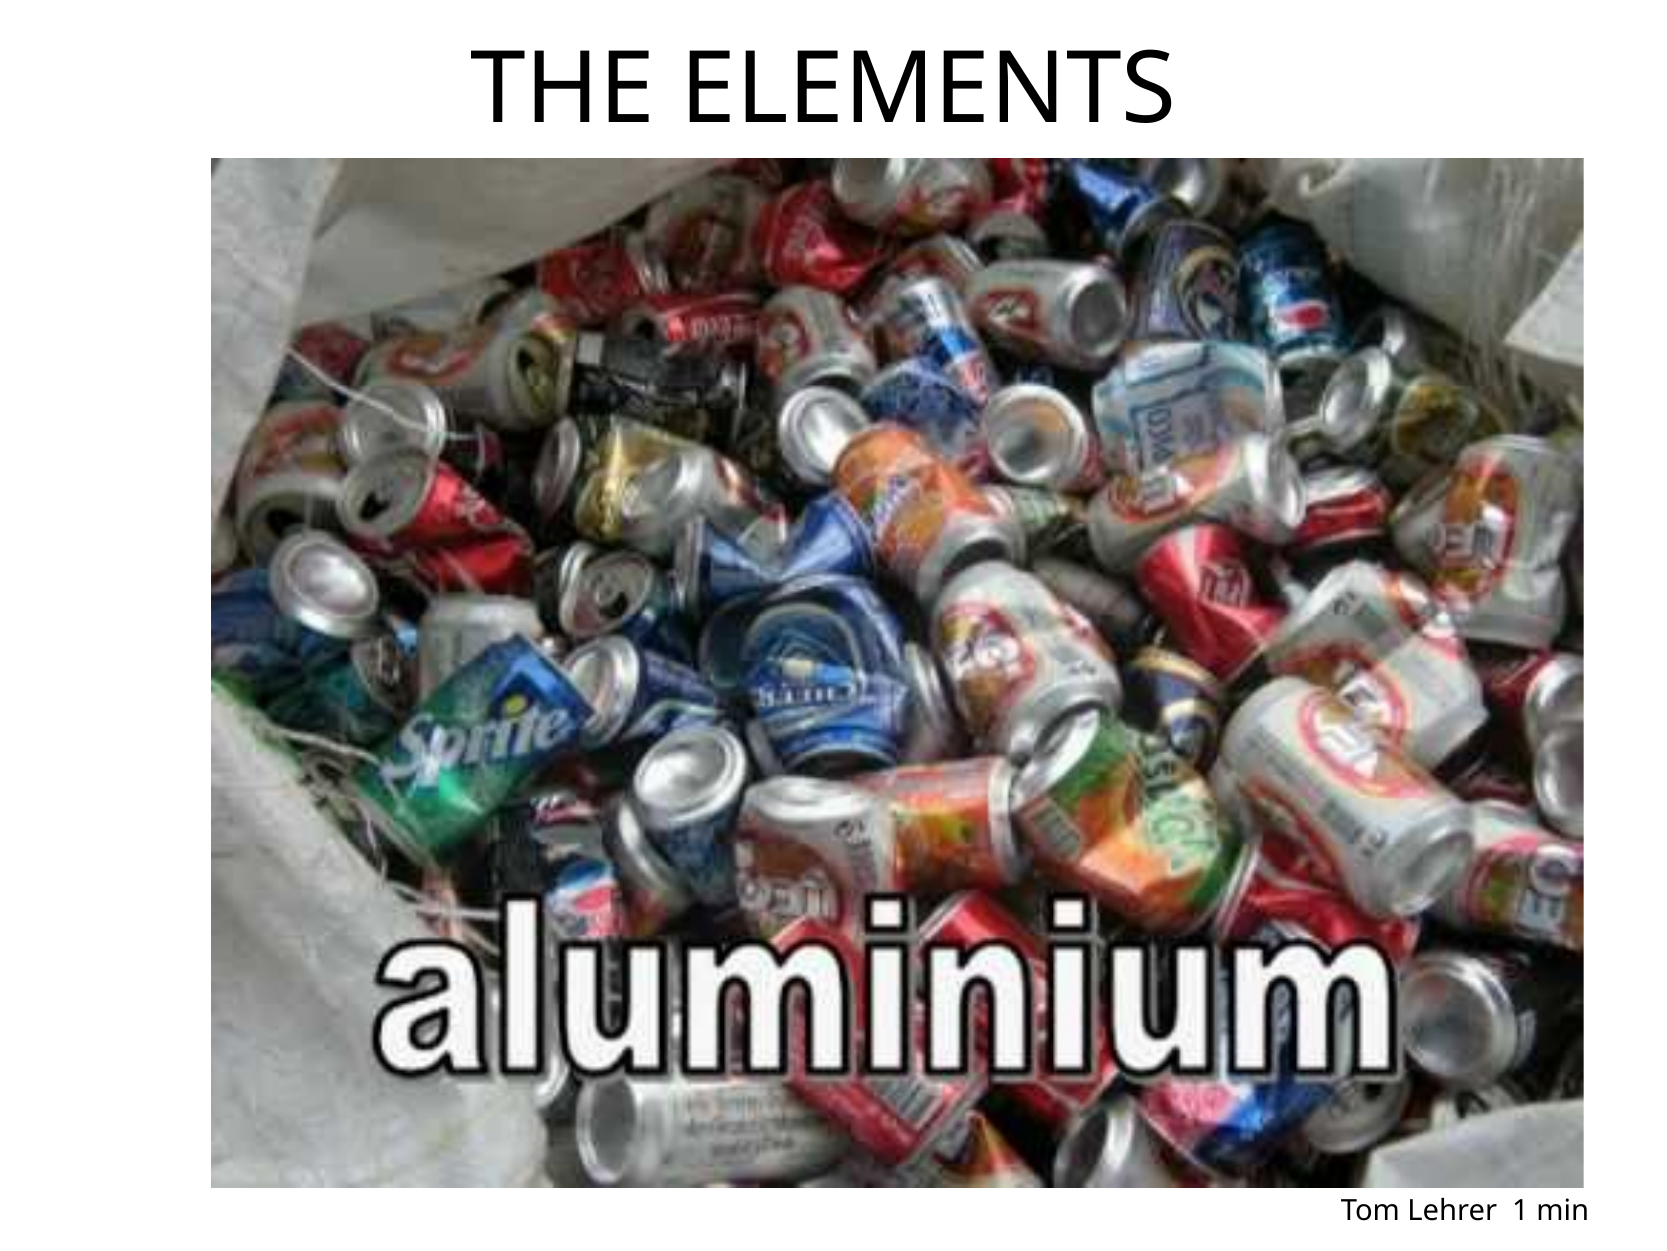

# THE ELEMENTS
Tom Lehrer 1 min